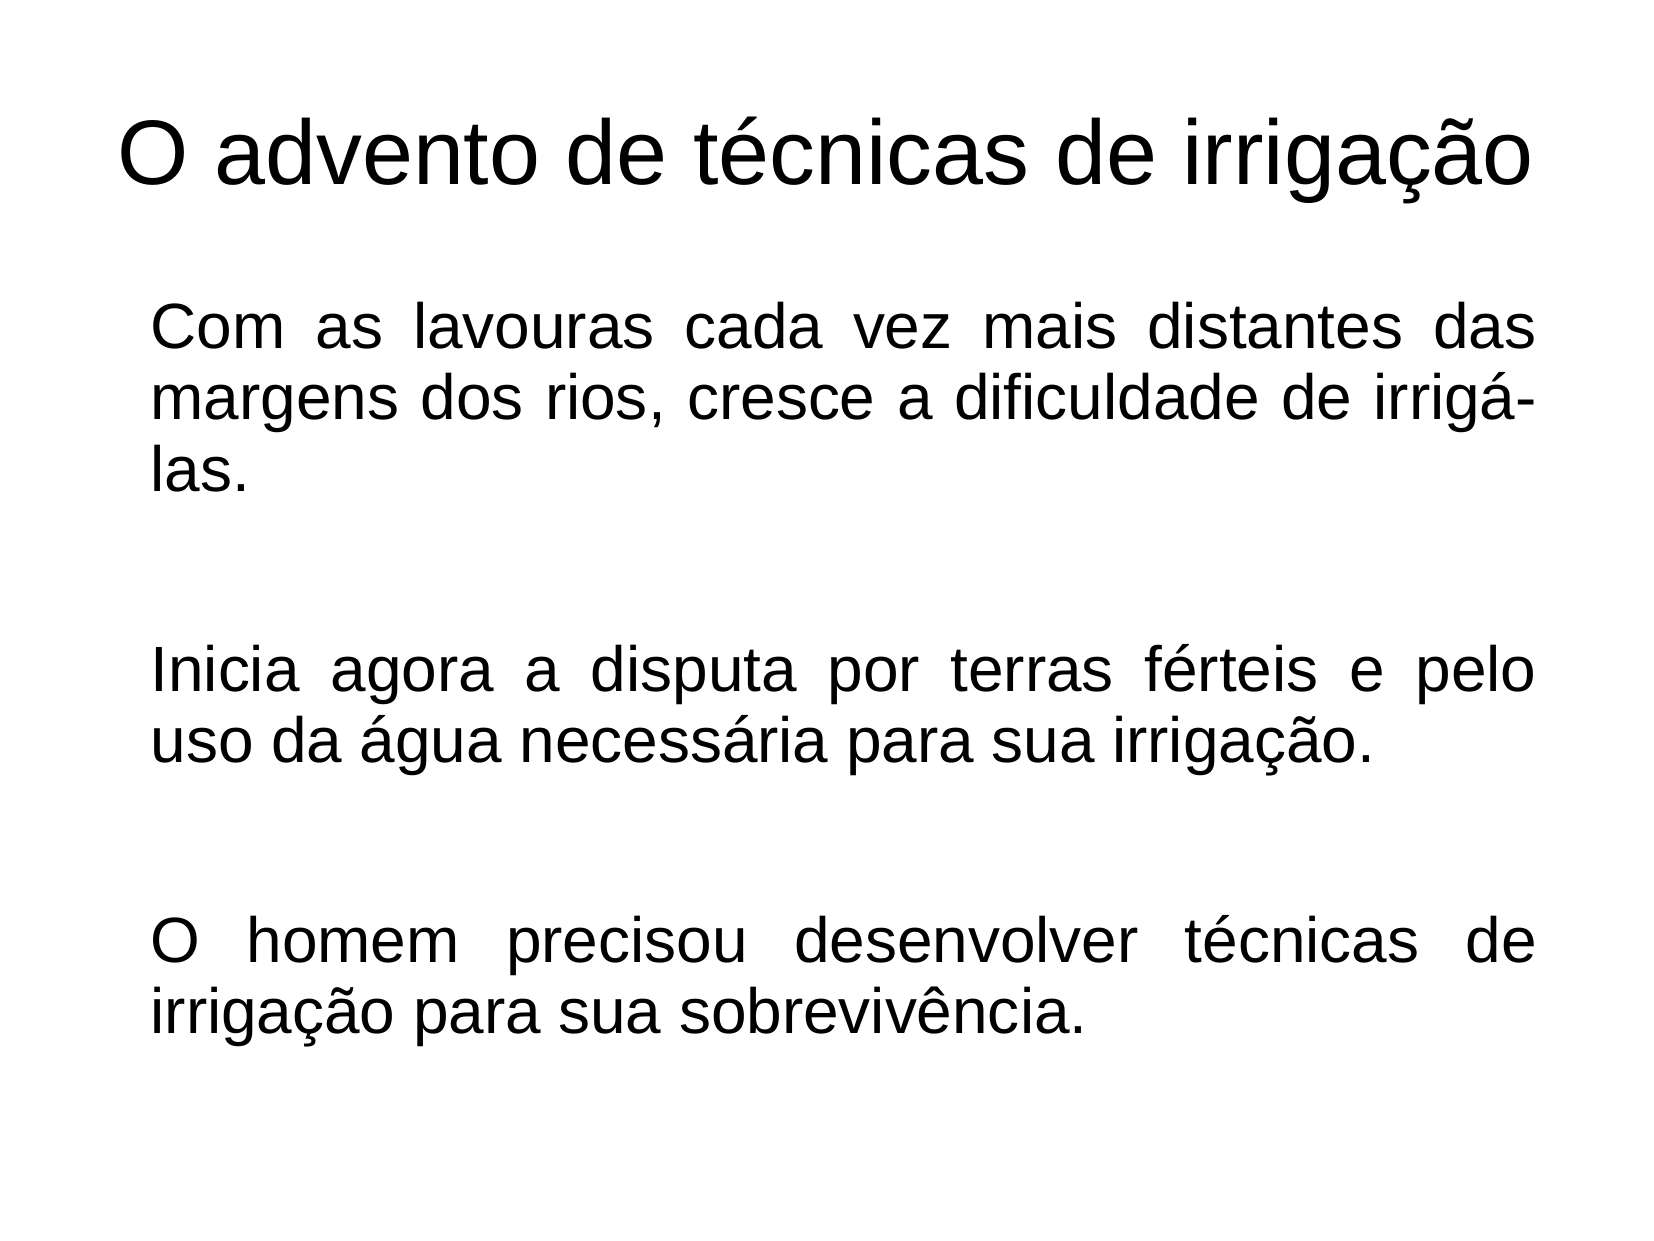

# O advento de técnicas de irrigação
Com as lavouras cada vez mais distantes das margens dos rios, cresce a dificuldade de irrigá-las.
Inicia agora a disputa por terras férteis e pelo uso da água necessária para sua irrigação.
O homem precisou desenvolver técnicas de irrigação para sua sobrevivência.